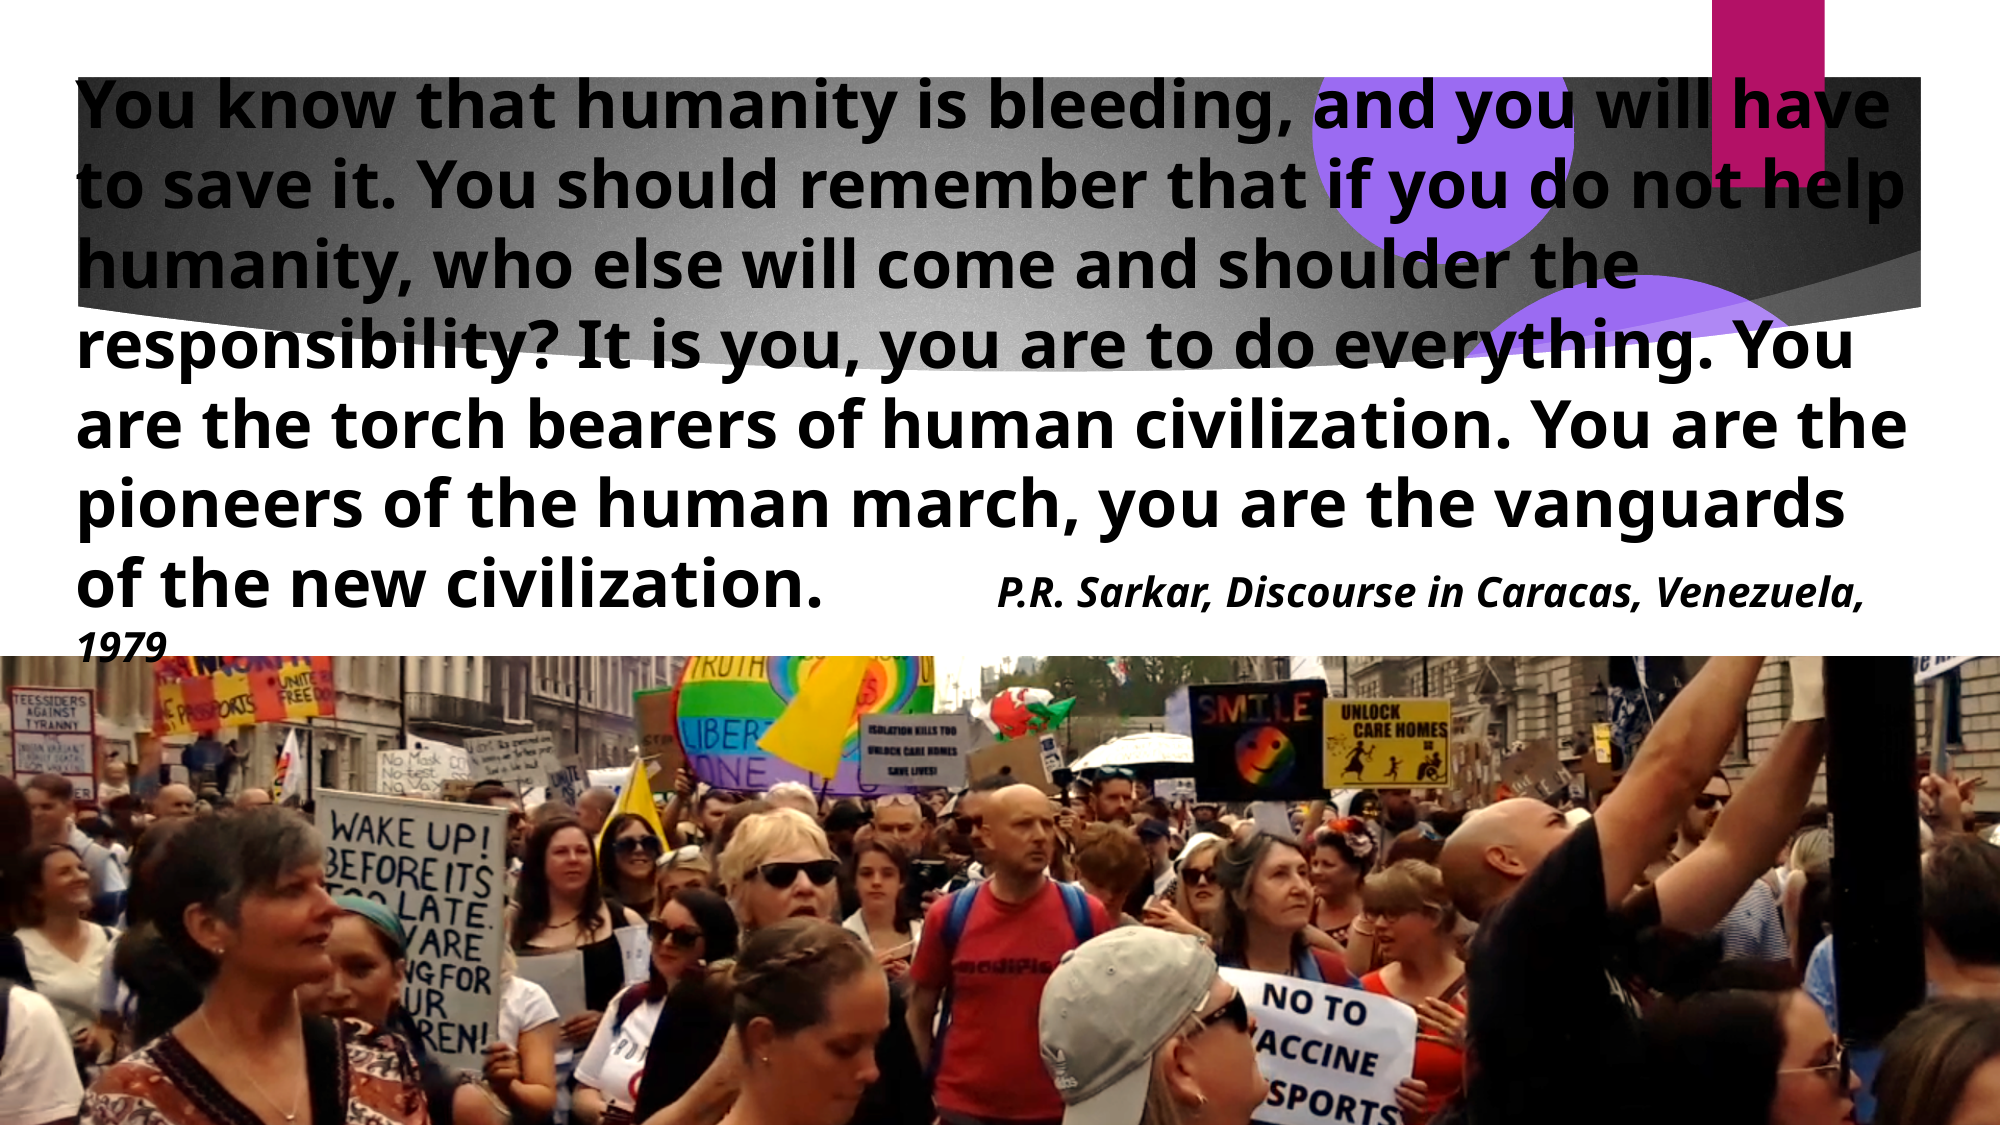

You know that humanity is bleeding, and you will have to save it. You should remember that if you do not help humanity, who else will come and shoulder the responsibility? It is you, you are to do everything. You are the torch bearers of human civilization. You are the pioneers of the human march, you are the vanguards of the new civilization. P.R. Sarkar, Discourse in Caracas, Venezuela, 1979